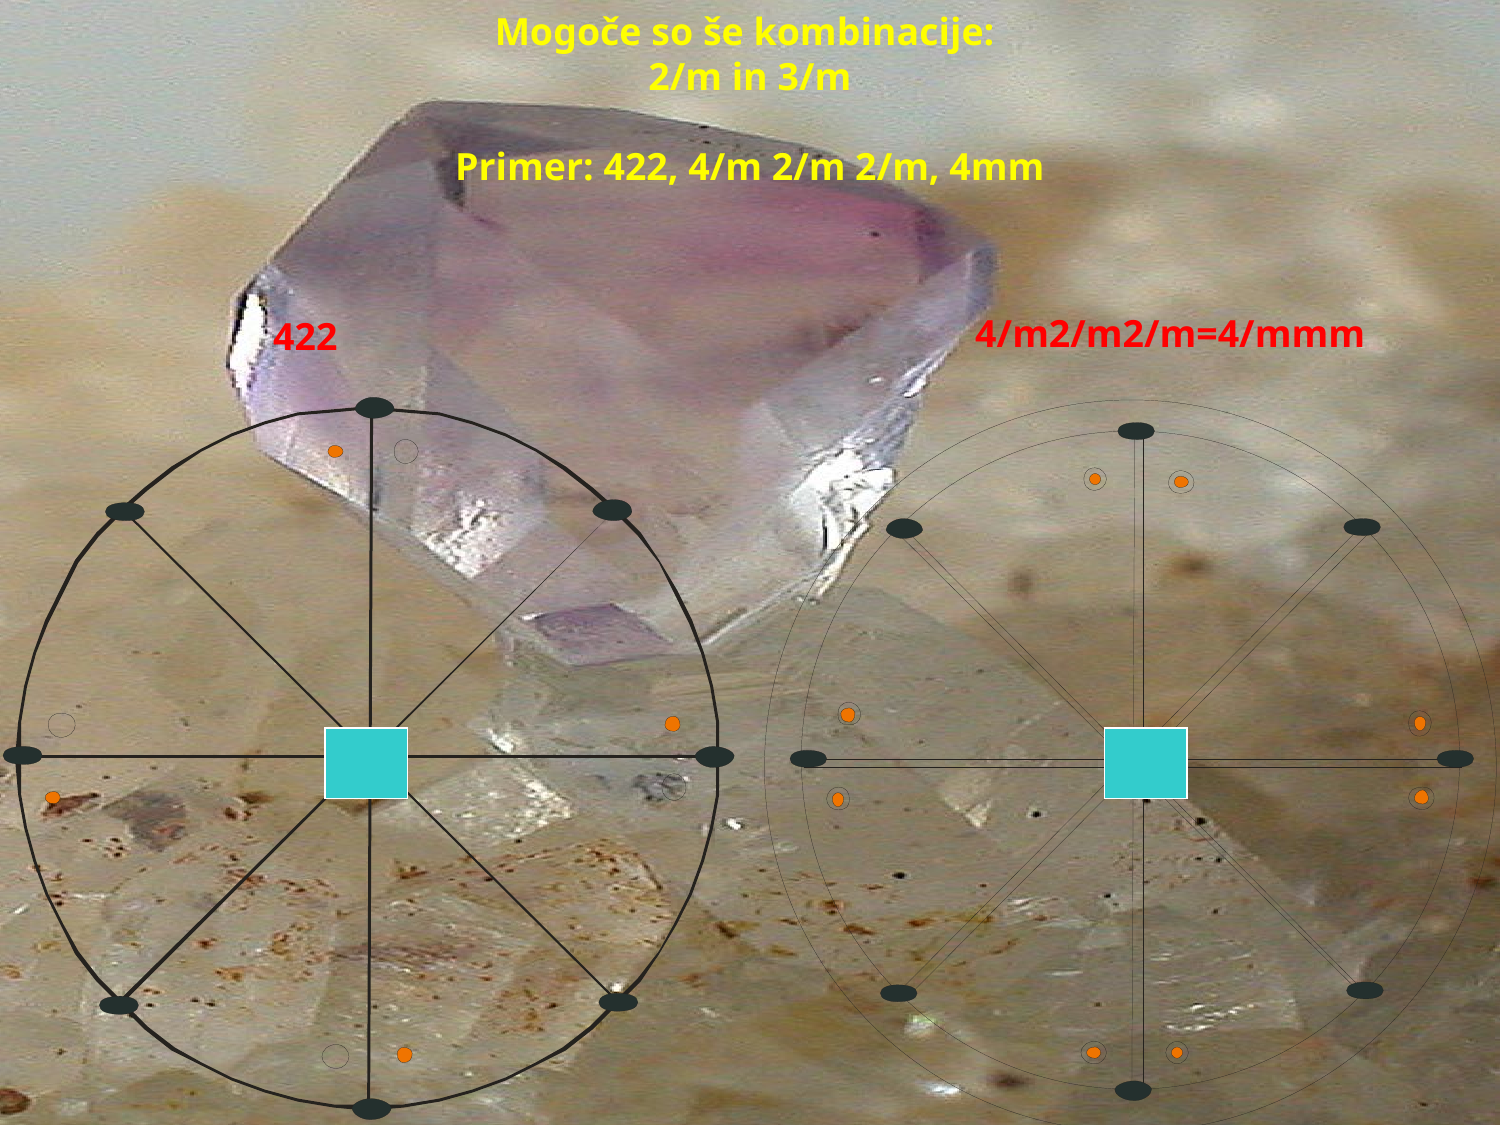

Mogoče so še kombinacije:
2/m in 3/m
Primer: 422, 4/m 2/m 2/m, 4mm
4/m2/m2/m=4/mmm
422